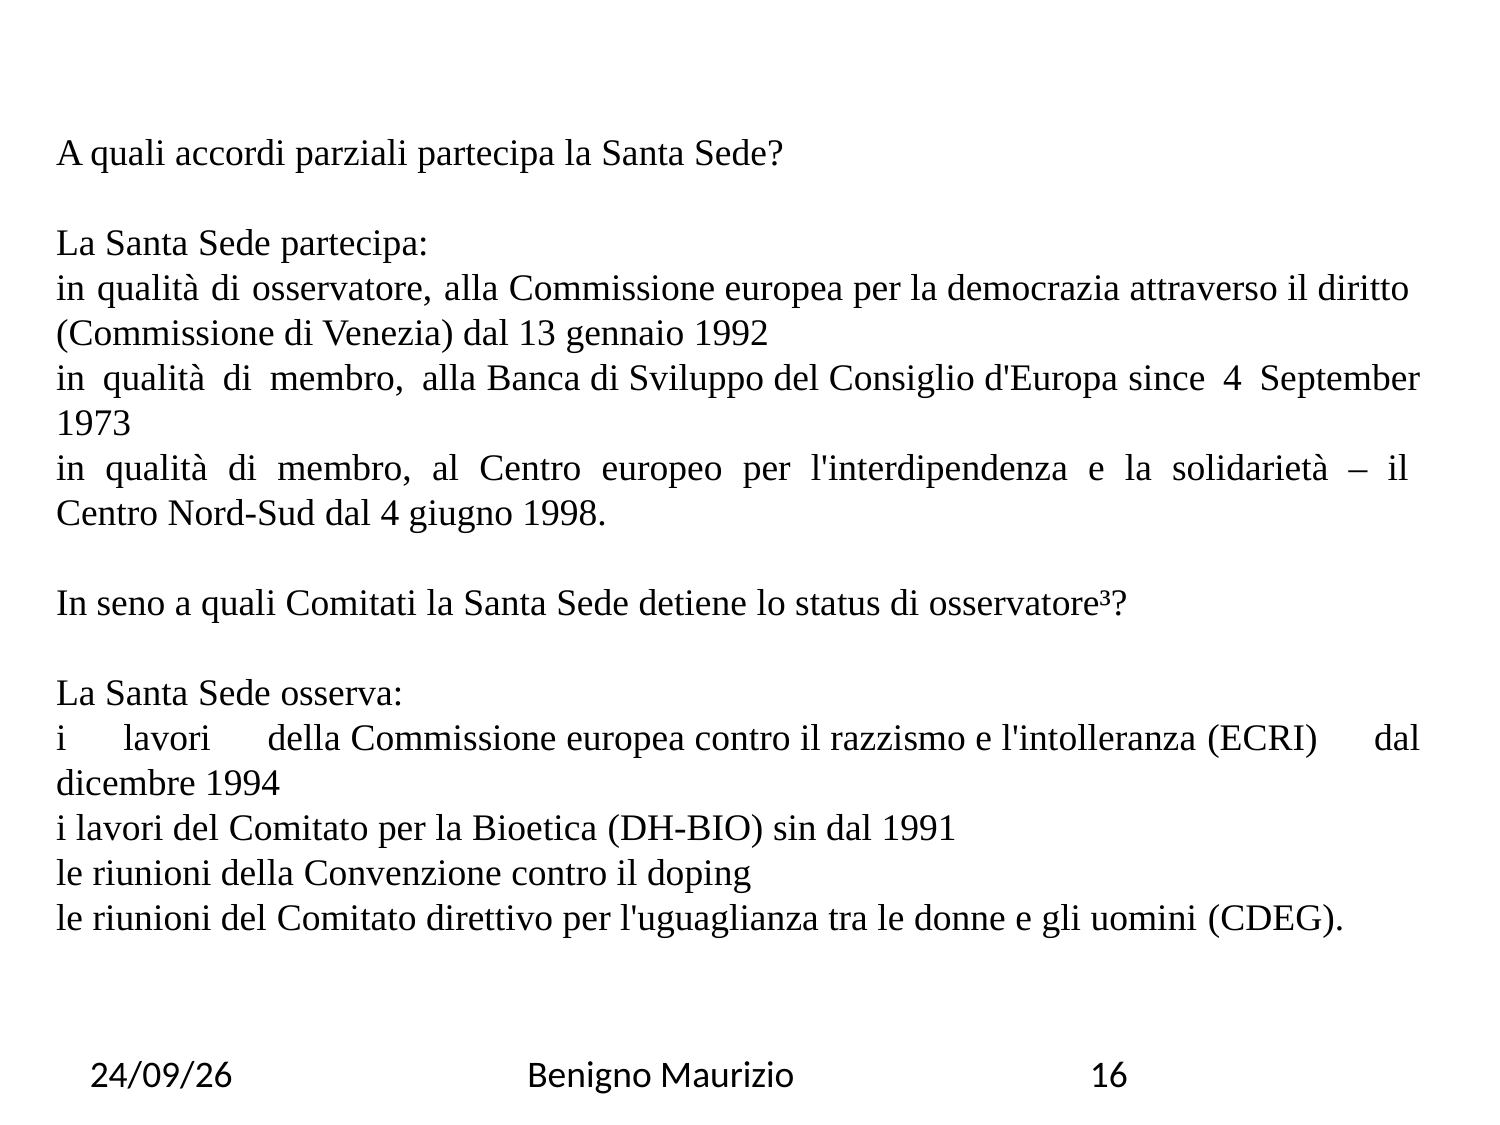

A quali accordi parziali partecipa la Santa Sede?
La Santa Sede partecipa:
in qualità di osservatore, alla Commissione europea per la democrazia attraverso il diritto (Commissione di Venezia) dal 13 gennaio 1992
in qualità di membro, alla Banca di Sviluppo del Consiglio d'Europa since 4 September 1973
in qualità di membro, al Centro europeo per l'interdipendenza e la solidarietà – il Centro Nord-Sud dal 4 giugno 1998.
In seno a quali Comitati la Santa Sede detiene lo status di osservatore³?
La Santa Sede osserva:
i lavori della Commissione europea contro il razzismo e l'intolleranza (ECRI) dal dicembre 1994
i lavori del Comitato per la Bioetica (DH-BIO) sin dal 1991
le riunioni della Convenzione contro il doping
le riunioni del Comitato direttivo per l'uguaglianza tra le donne e gli uomini (CDEG).
Benigno Maurizio